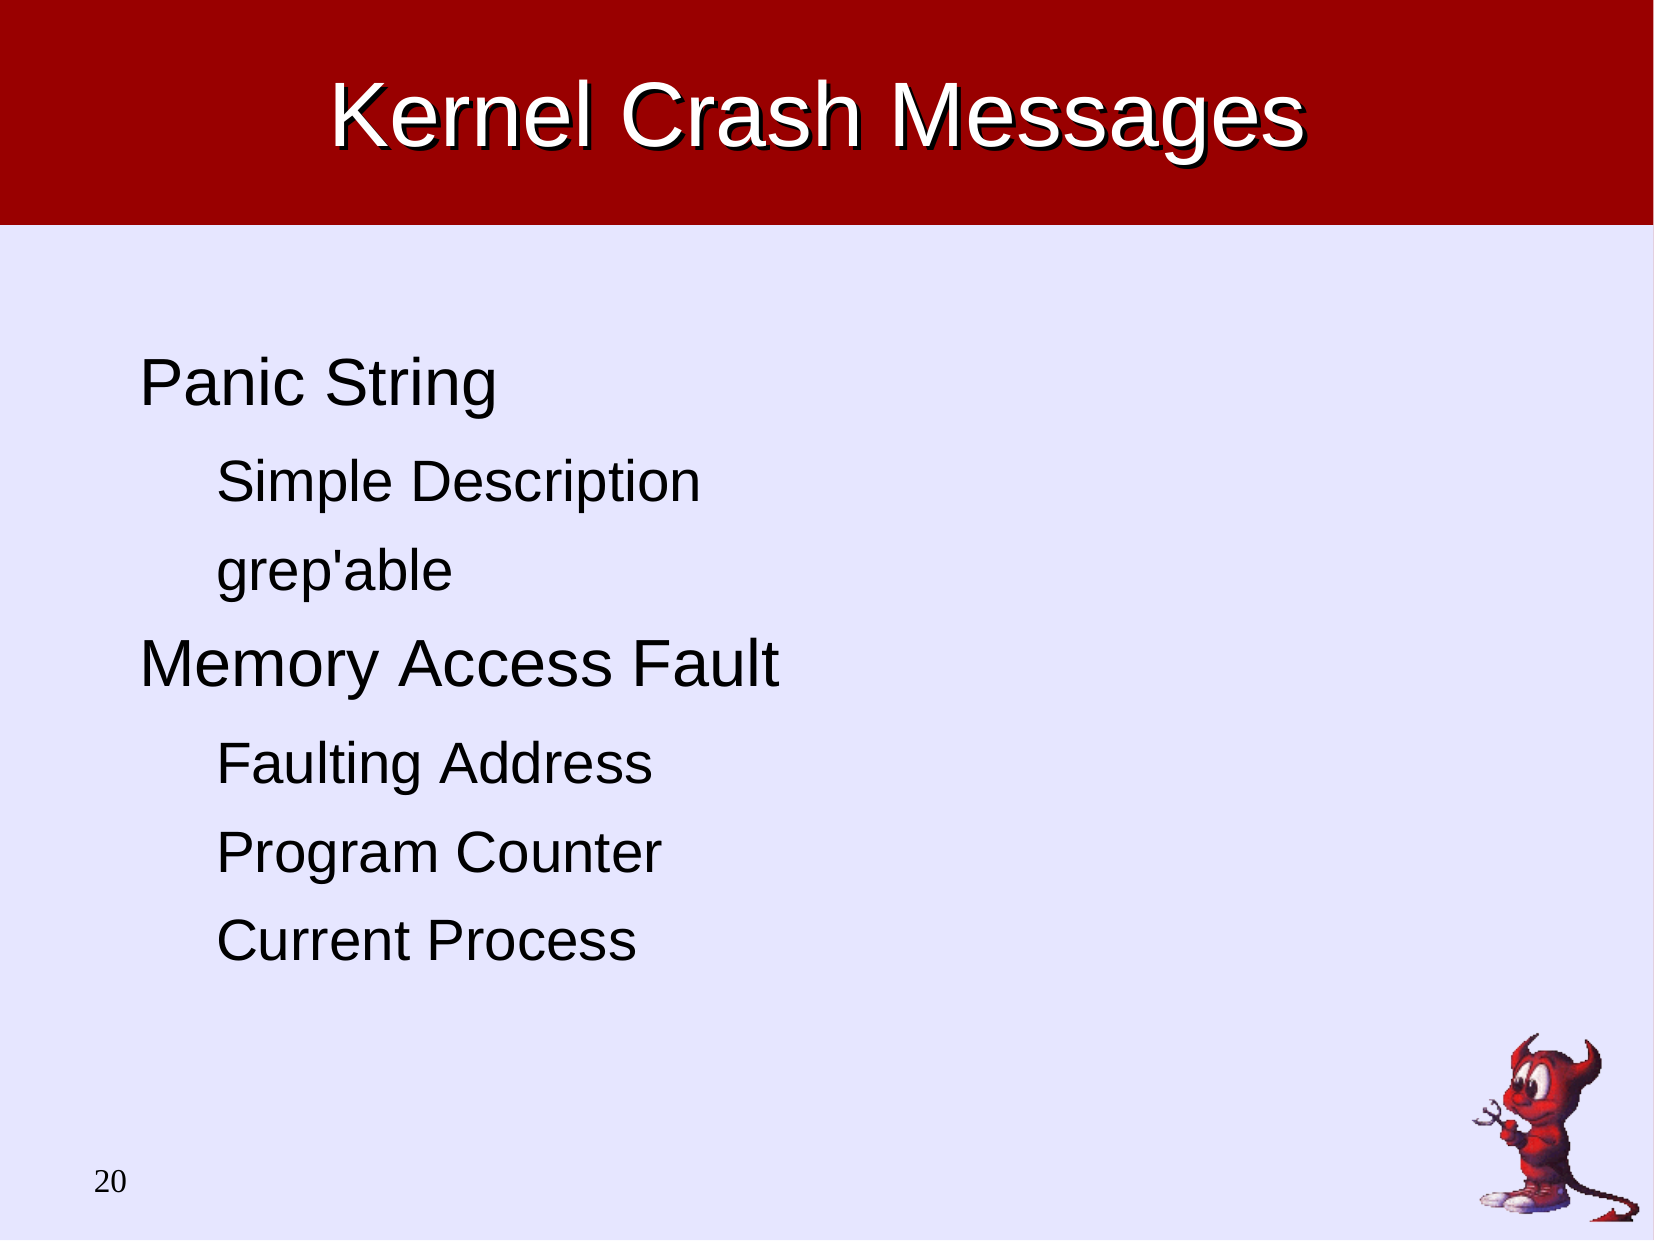

# Kernel Crash Messages
Panic String
Simple Description
grep'able
Memory Access Fault
Faulting Address
Program Counter
Current Process